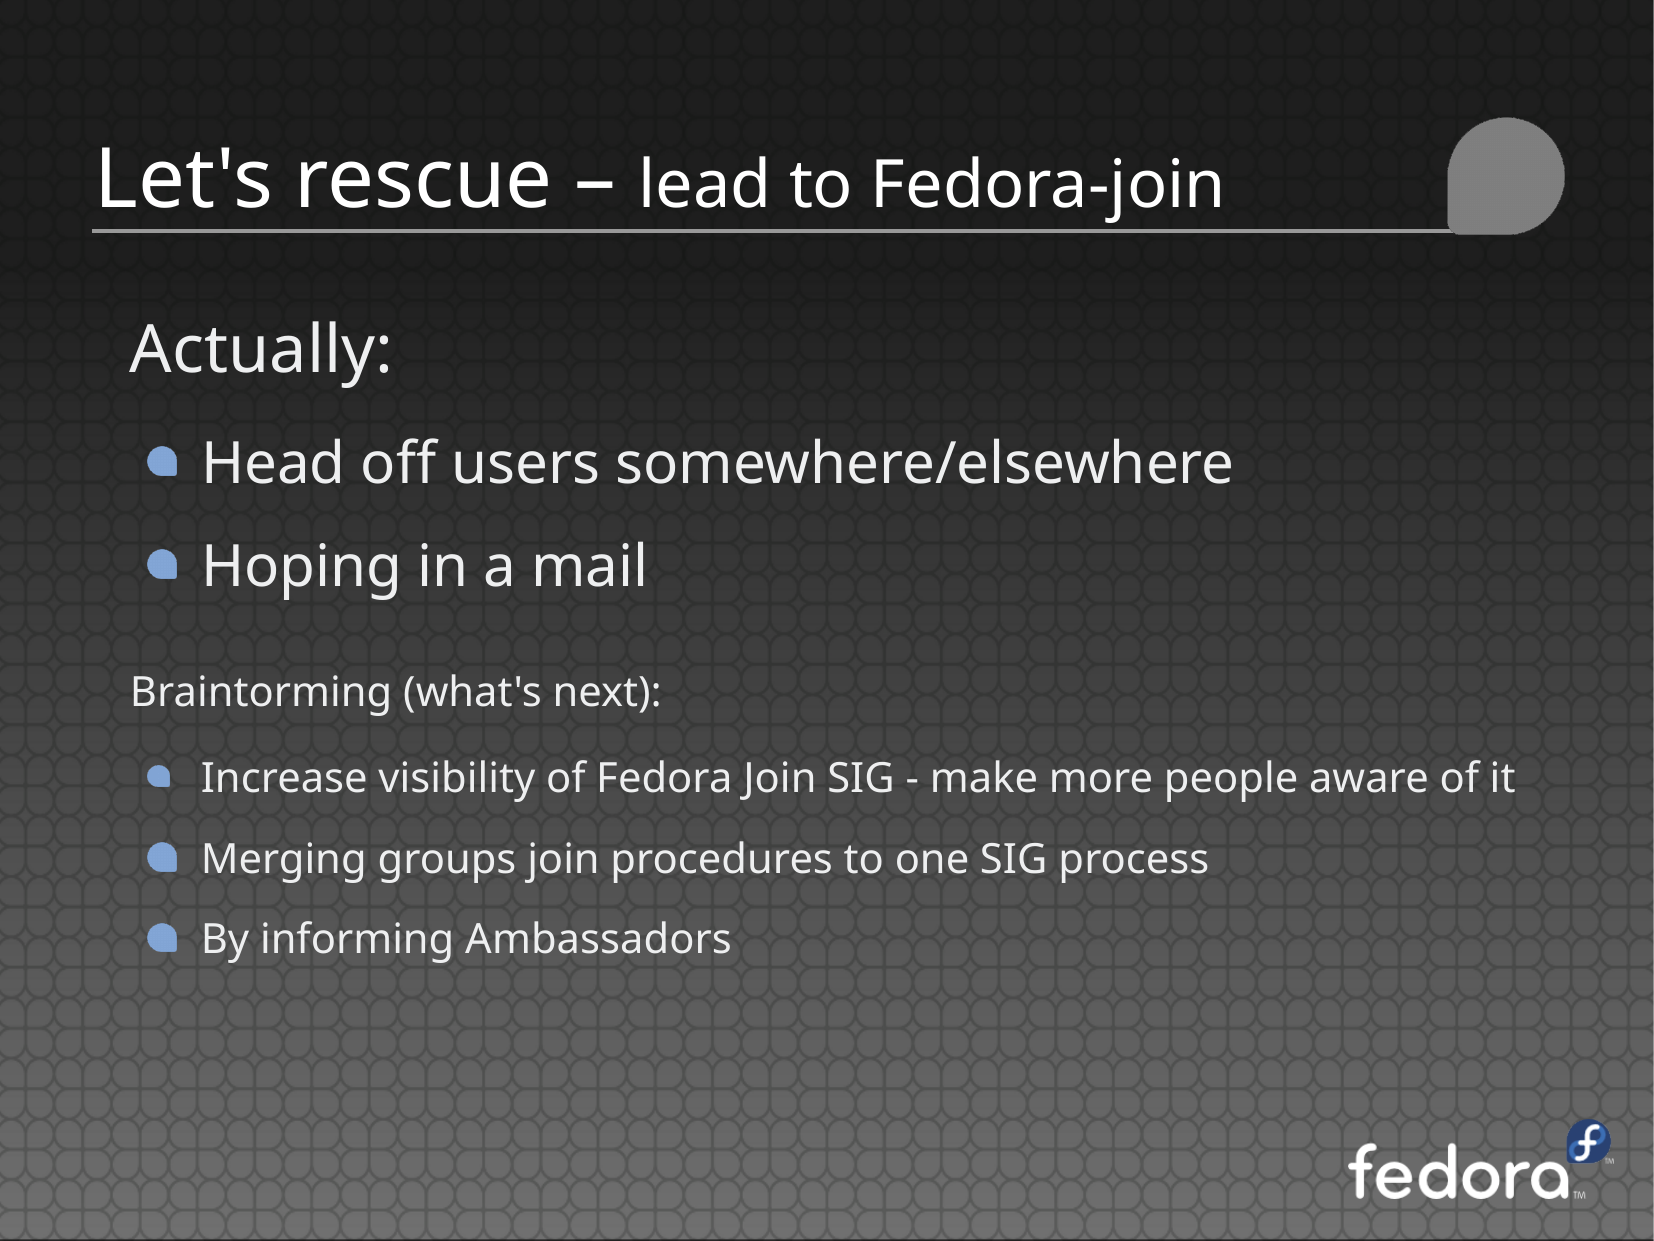

# Let's rescue – lead to Fedora-join
Actually:
Head off users somewhere/elsewhere
Hoping in a mail
Braintorming (what's next):
Increase visibility of Fedora Join SIG - make more people aware of it
Merging groups join procedures to one SIG process
By informing Ambassadors